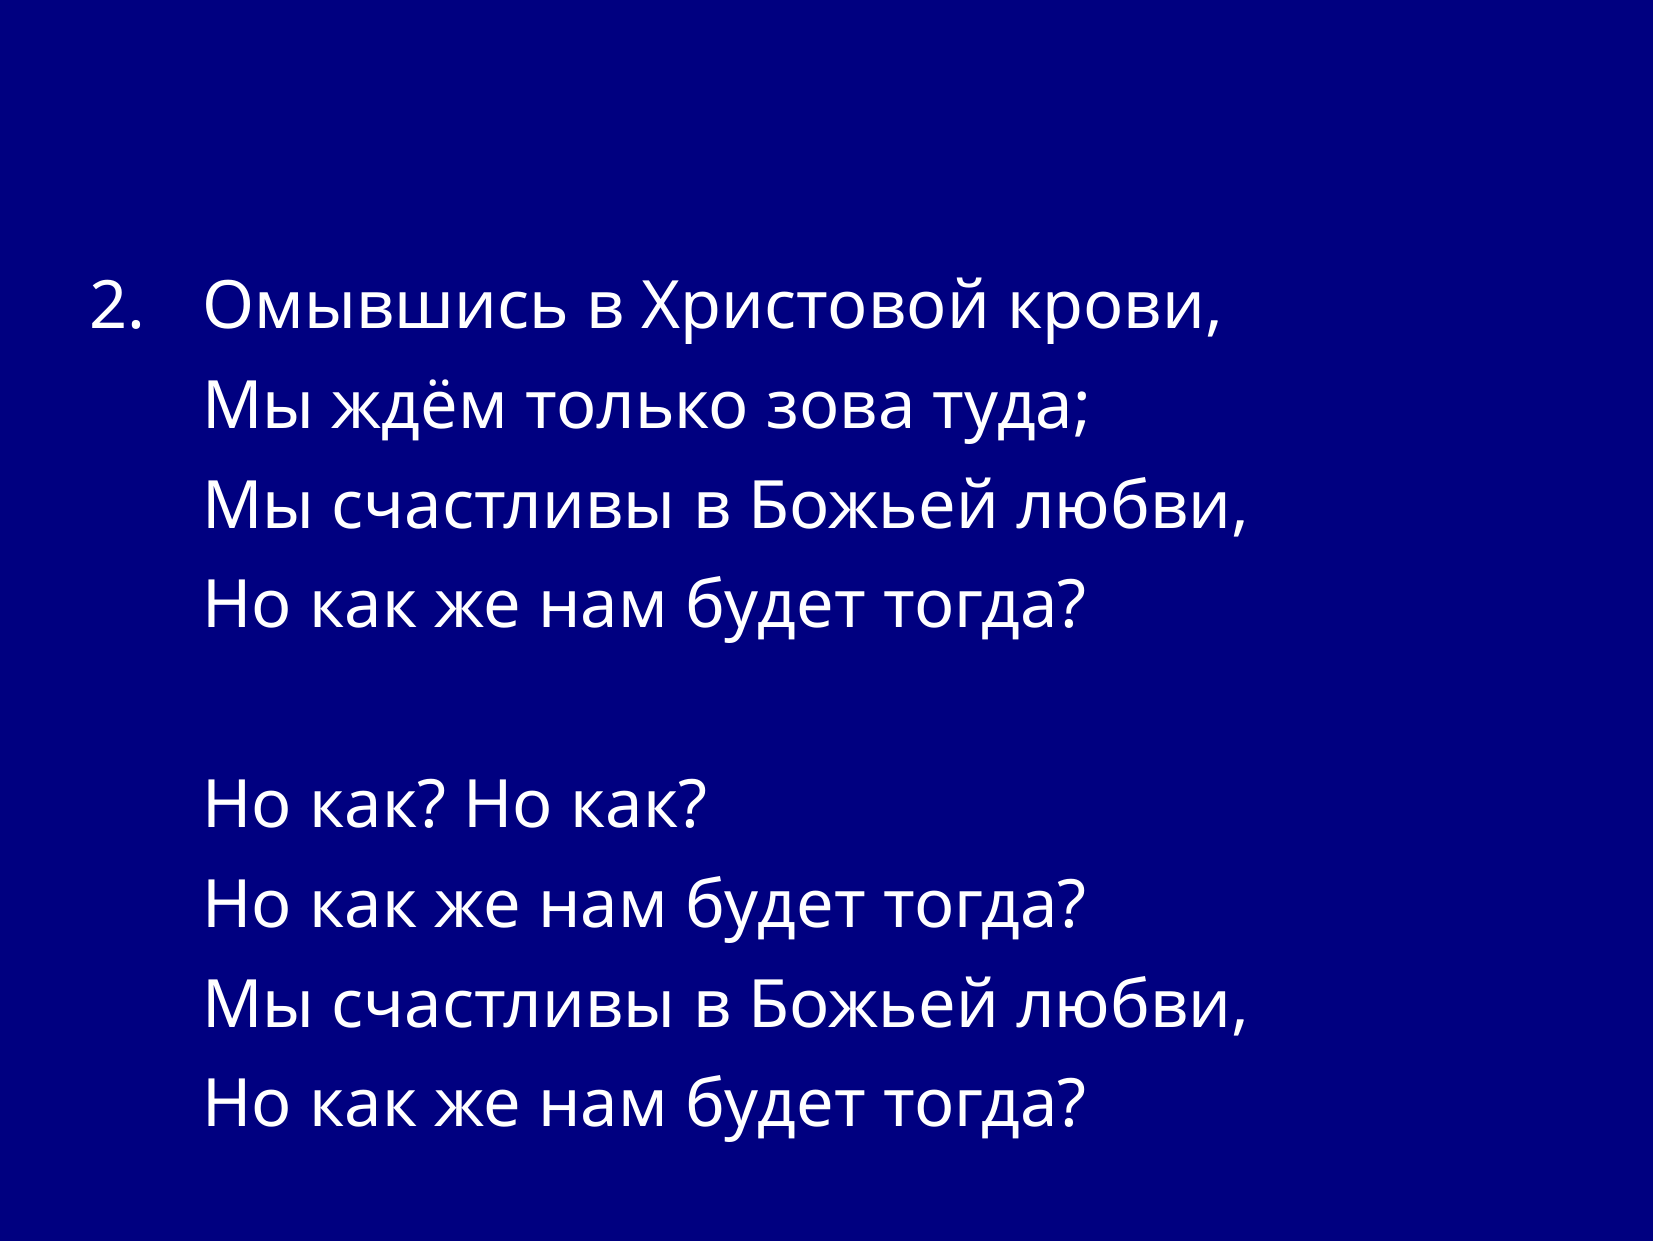

2.	Омывшись в Христовой крови,
	Мы ждём только зова туда;
	Мы счастливы в Божьей любви,
	Но как же нам будет тогда?
	Но как? Но как?
	Но как же нам будет тогда?
	Мы счастливы в Божьей любви,
	Но как же нам будет тогда?